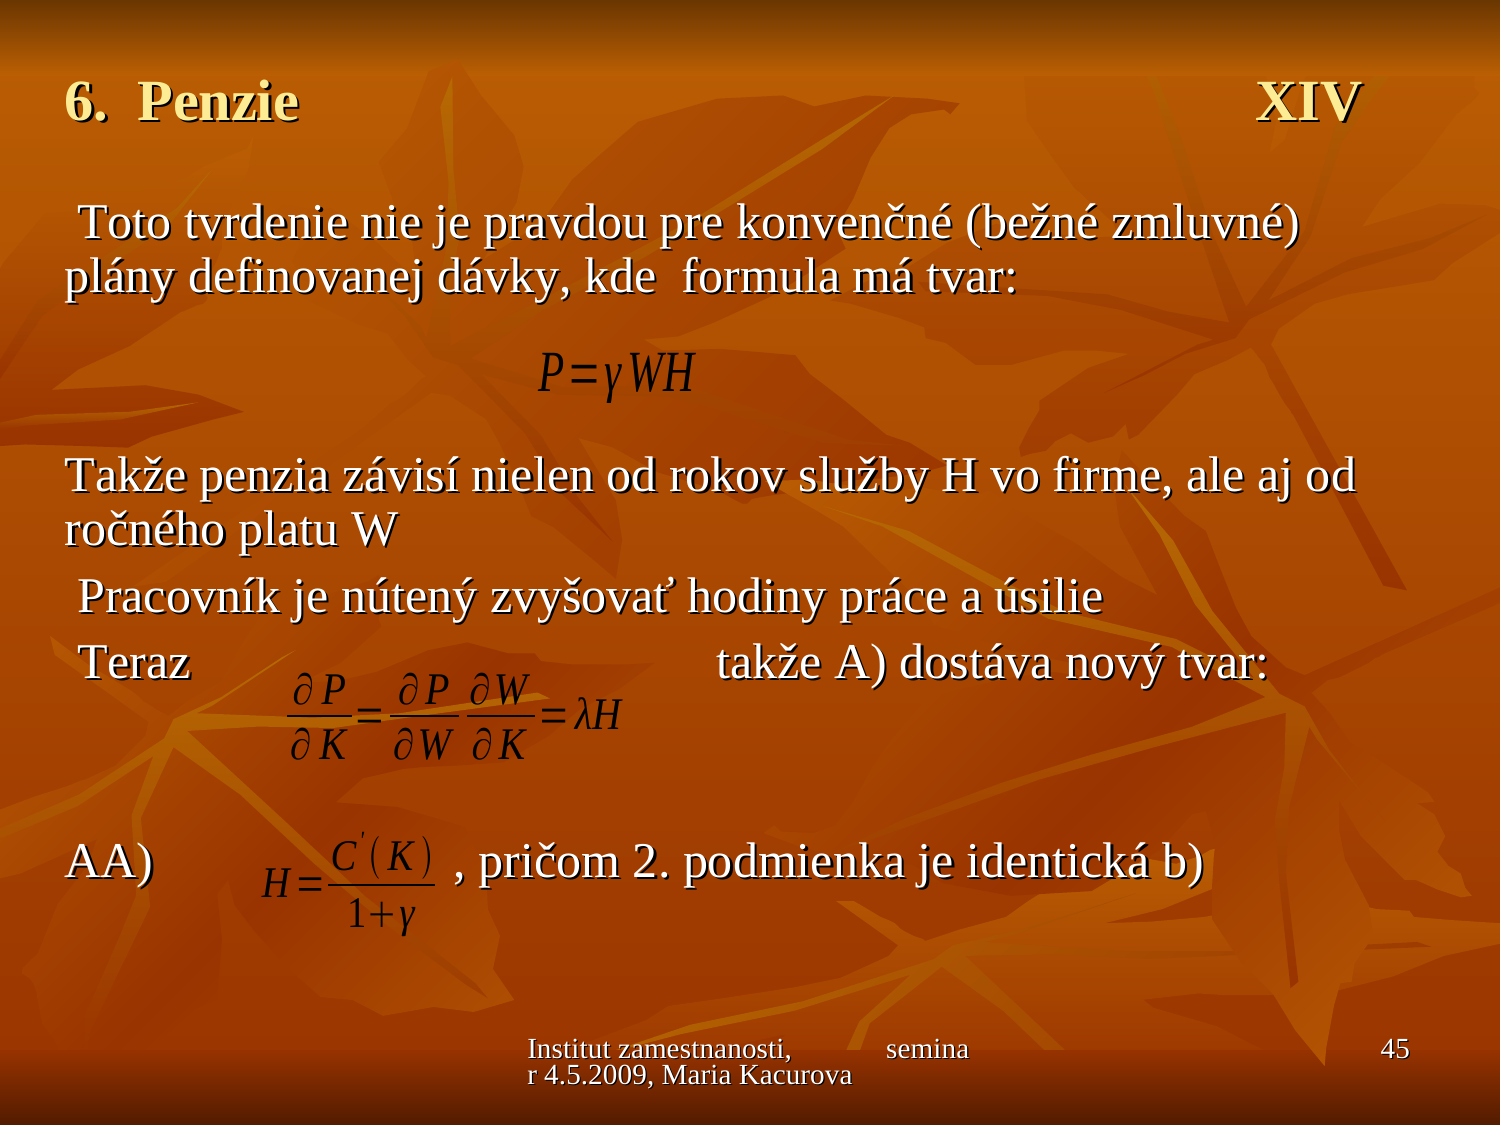

# 6. Penzie XIV
 Toto tvrdenie nie je pravdou pre konvenčné (bežné zmluvné) plány definovanej dávky, kde formula má tvar:
Takže penzia závisí nielen od rokov služby H vo firme, ale aj od ročného platu W
 Pracovník je nútený zvyšovať hodiny práce a úsilie
 Teraz takže A) dostáva nový tvar:
AA) , pričom 2. podmienka je identická b)
Institut zamestnanosti, seminar 4.5.2009, Maria Kacurova
45